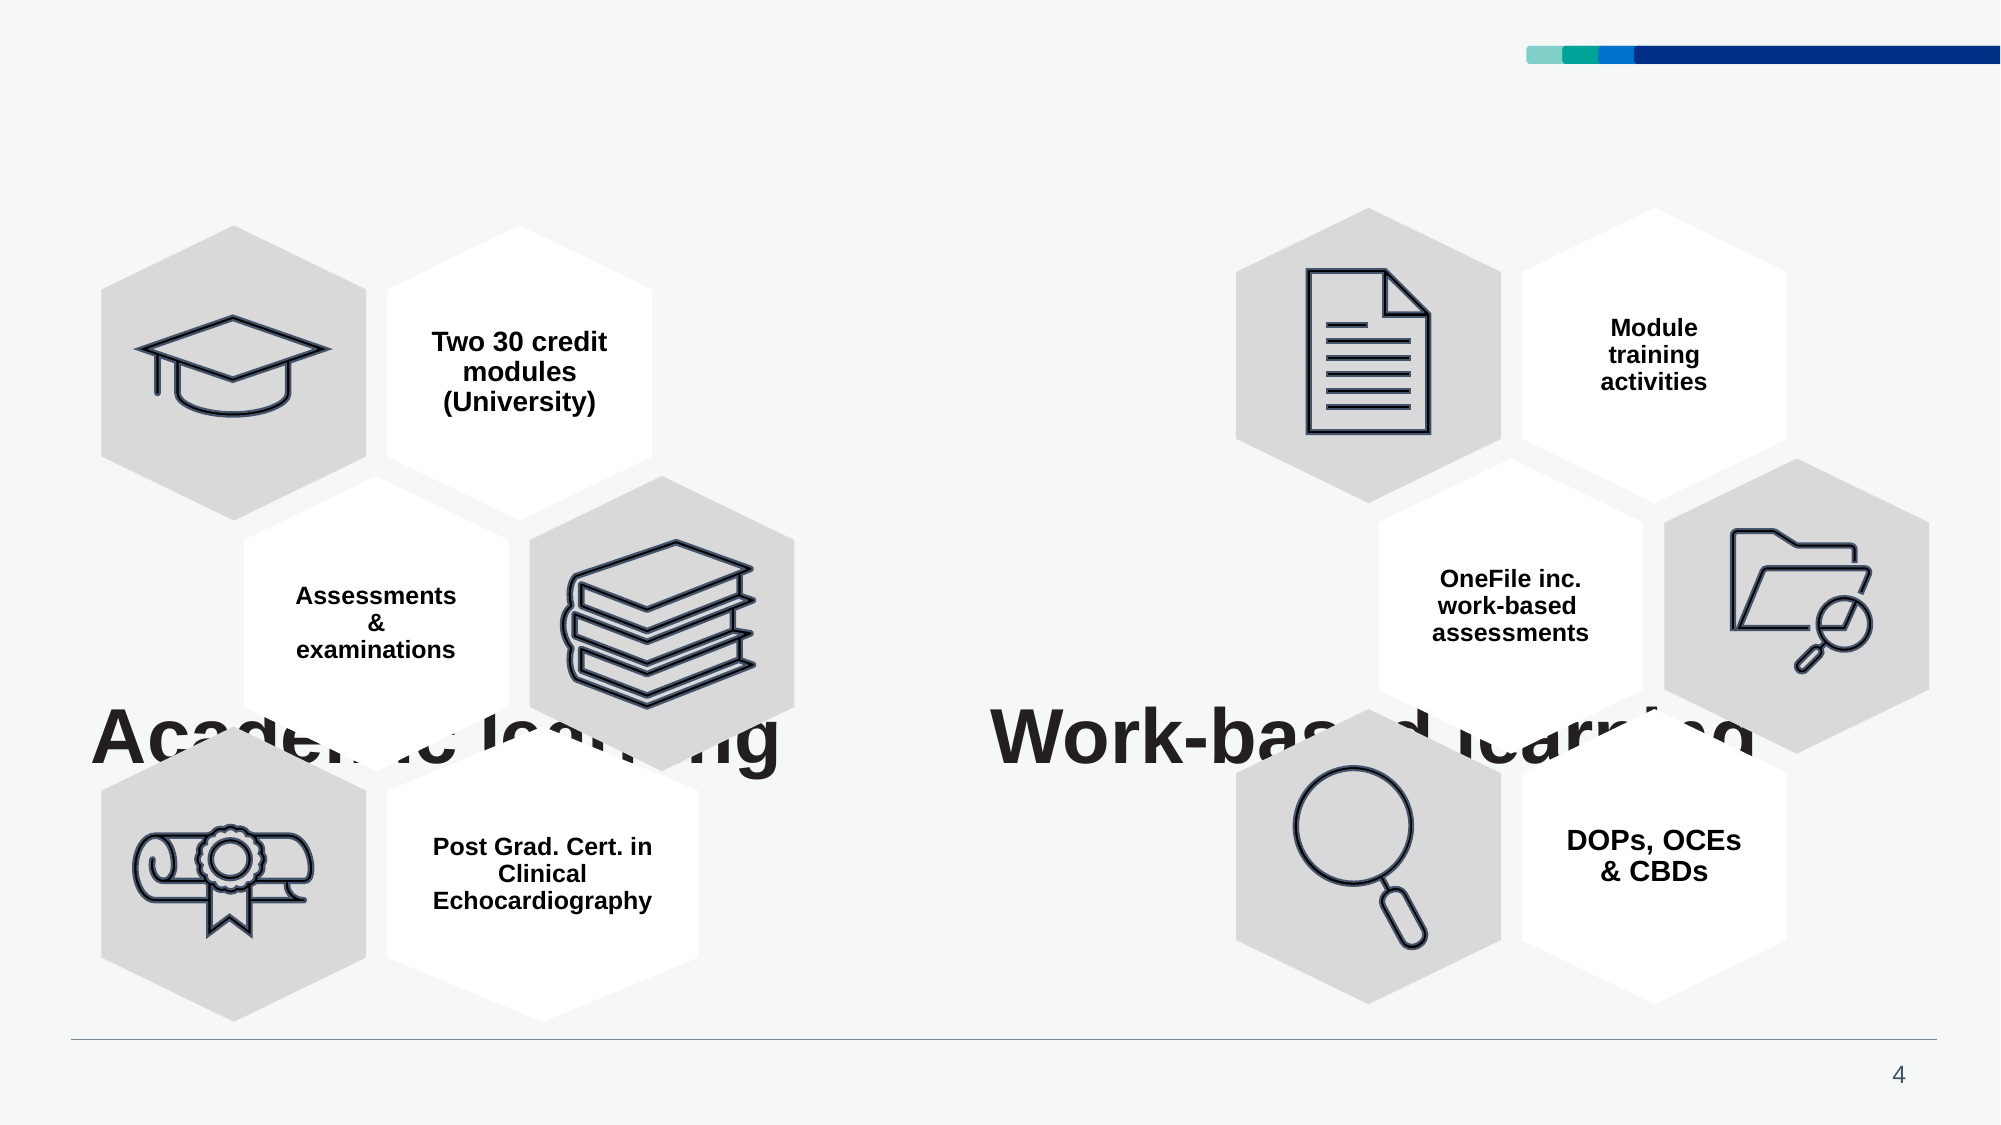

Module training activities
OneFile inc. work-based assessments
DOPs, OCEs & CBDs
Two 30 credit modules (University)
Assessments & examinations
Post Grad. Cert. in Clinical Echocardiography
# Academic learning			Work-based learning